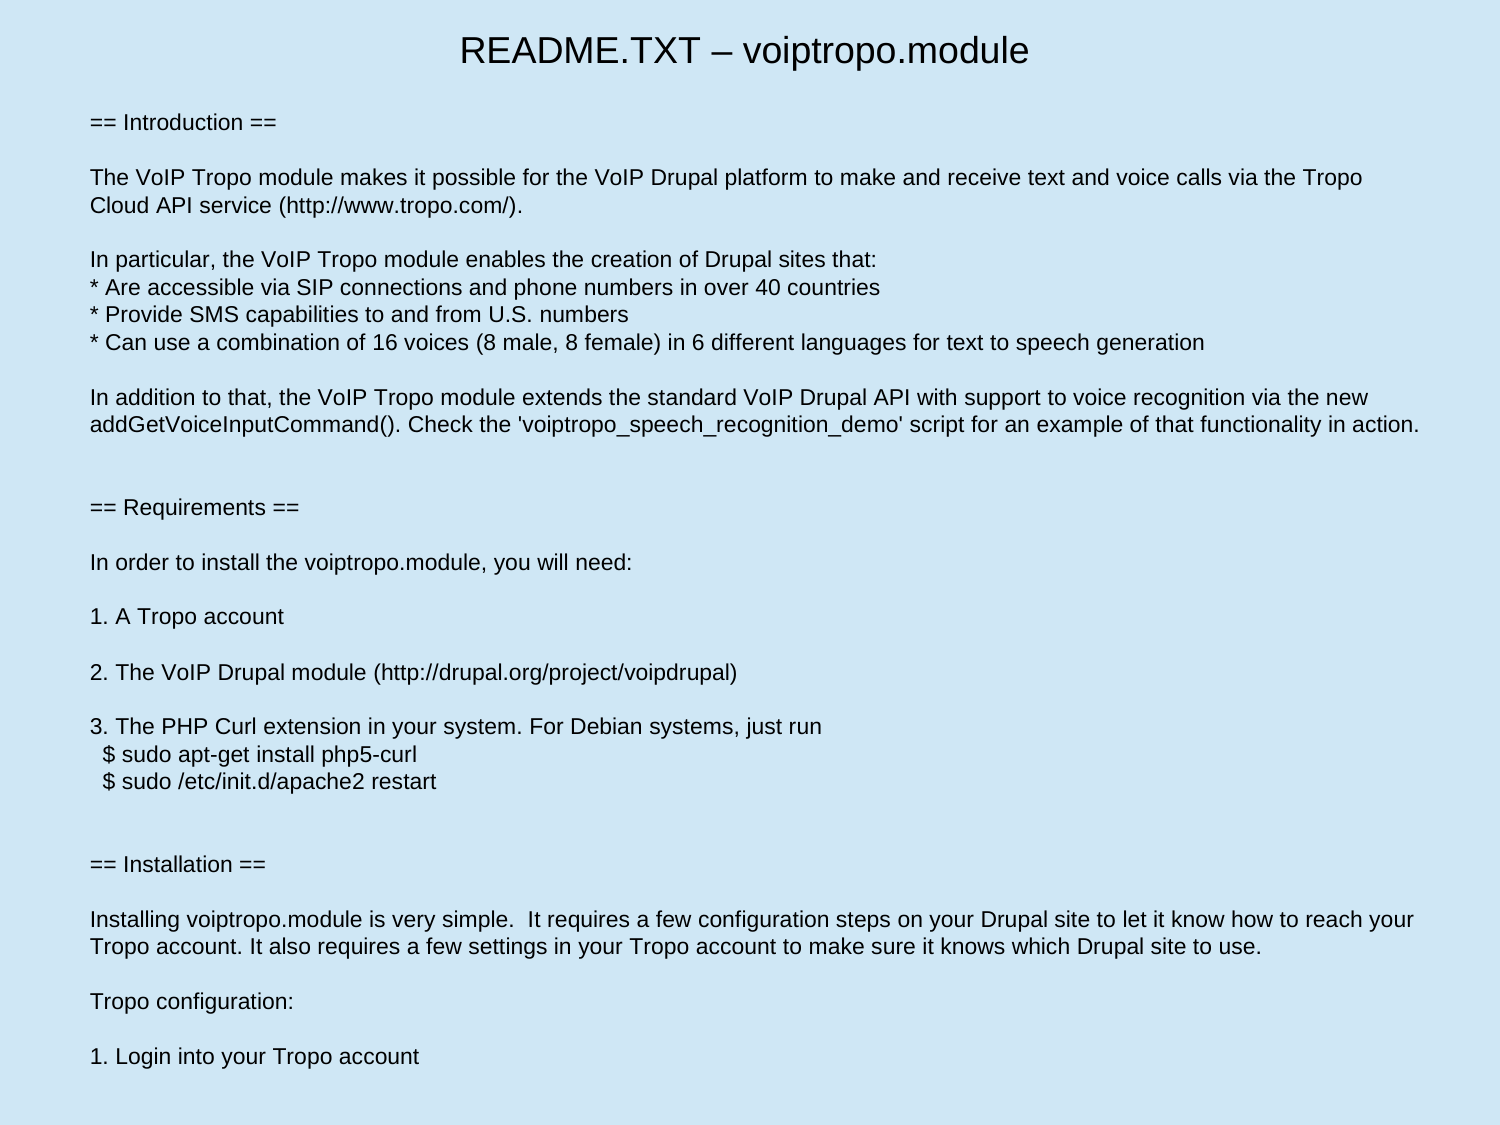

README.TXT – voiptropo.module
== Introduction ==
The VoIP Tropo module makes it possible for the VoIP Drupal platform to make and receive text and voice calls via the Tropo Cloud API service (http://www.tropo.com/).
In particular, the VoIP Tropo module enables the creation of Drupal sites that:
* Are accessible via SIP connections and phone numbers in over 40 countries
* Provide SMS capabilities to and from U.S. numbers
* Can use a combination of 16 voices (8 male, 8 female) in 6 different languages for text to speech generation
In addition to that, the VoIP Tropo module extends the standard VoIP Drupal API with support to voice recognition via the new addGetVoiceInputCommand(). Check the 'voiptropo_speech_recognition_demo' script for an example of that functionality in action.
== Requirements ==
In order to install the voiptropo.module, you will need:
1. A Tropo account
2. The VoIP Drupal module (http://drupal.org/project/voipdrupal)
3. The PHP Curl extension in your system. For Debian systems, just run
 $ sudo apt-get install php5-curl
 $ sudo /etc/init.d/apache2 restart
== Installation ==
Installing voiptropo.module is very simple. It requires a few configuration steps on your Drupal site to let it know how to reach your Tropo account. It also requires a few settings in your Tropo account to make sure it knows which Drupal site to use.
Tropo configuration:
1. Login into your Tropo account